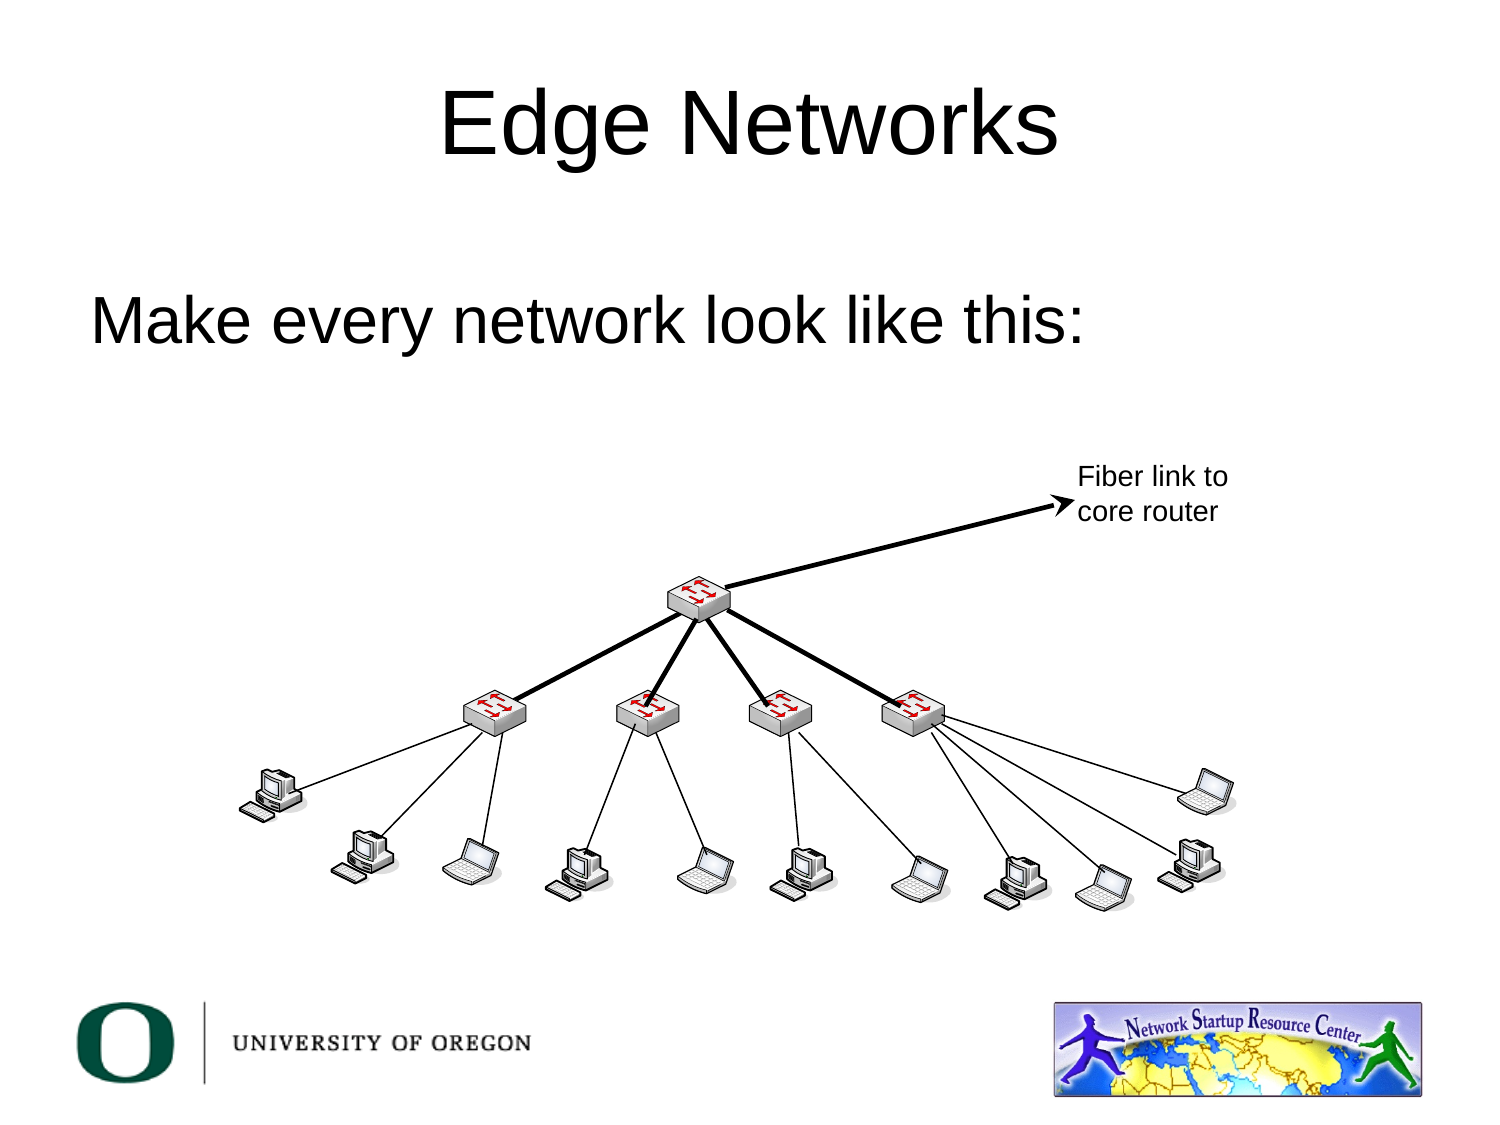

# Edge Networks
Make every network look like this:
Fiber link to core router